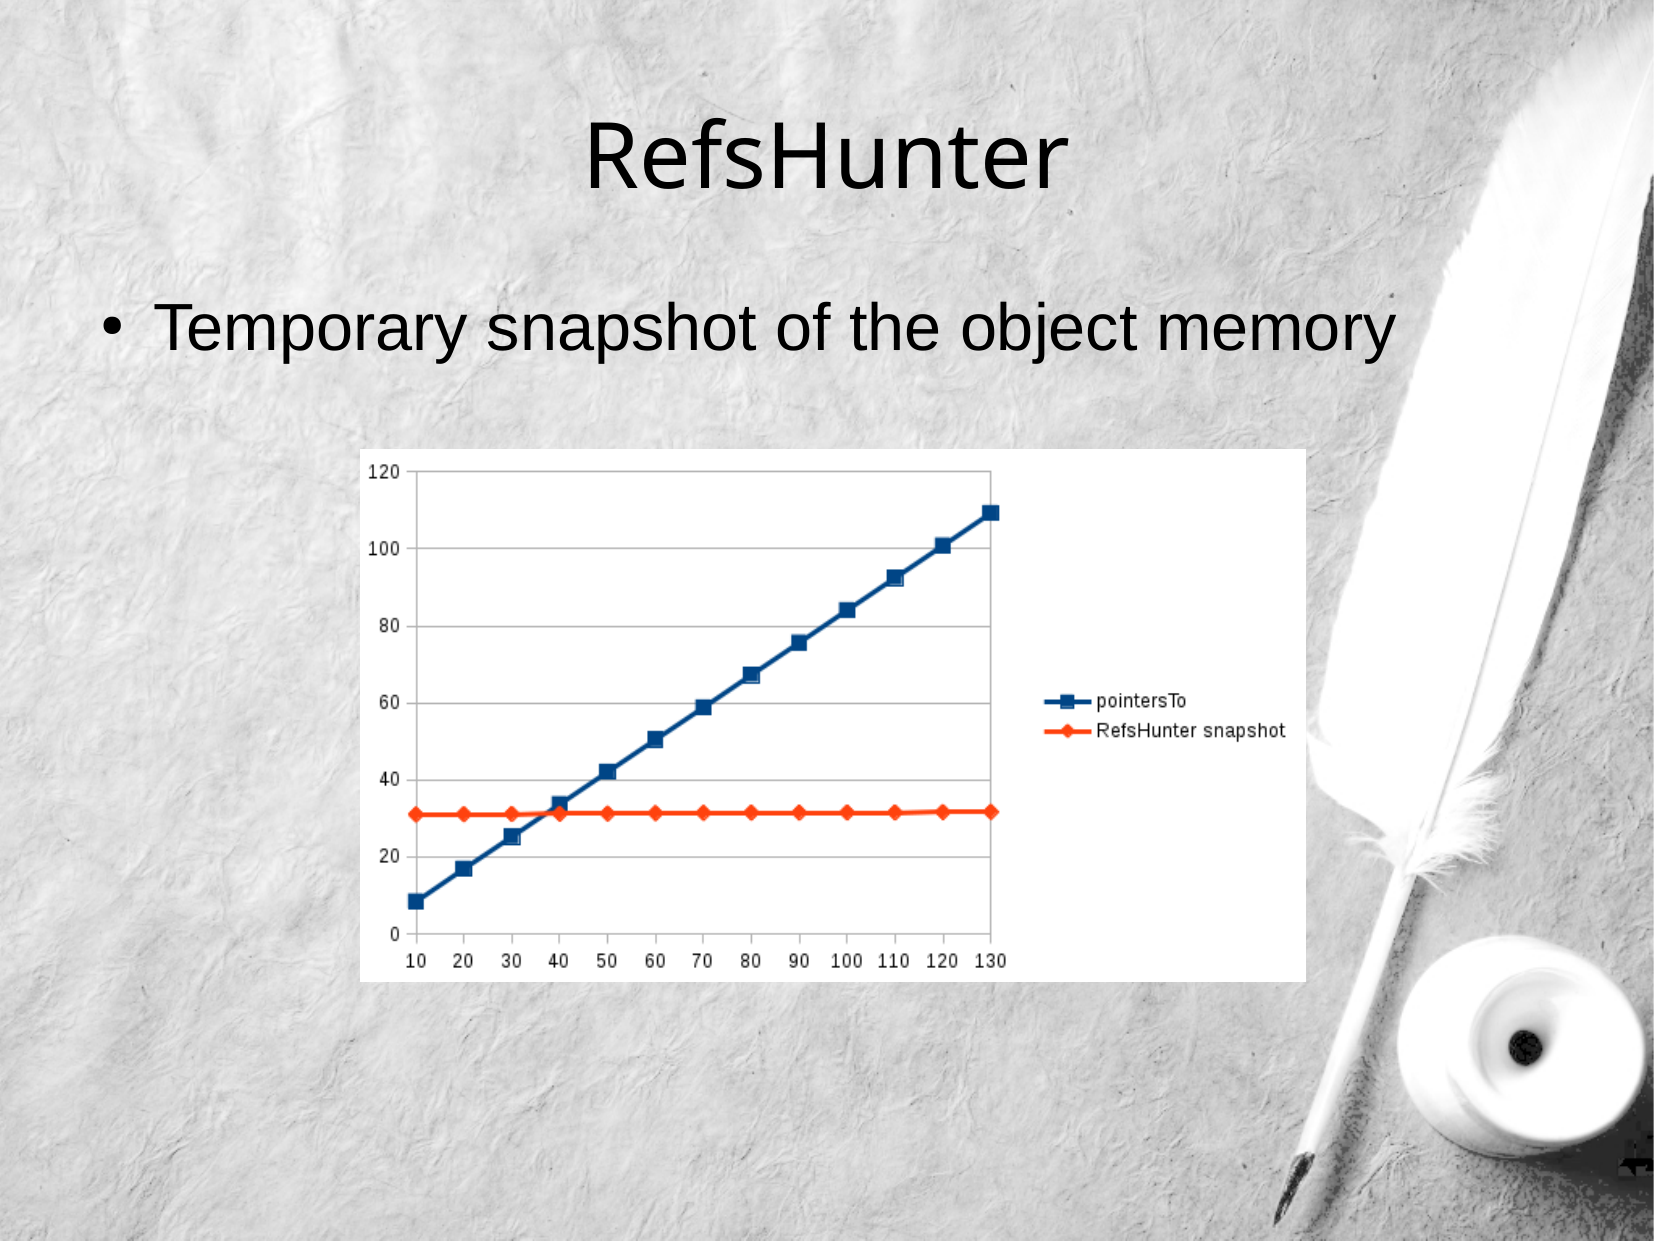

# RefsHunter
Temporary snapshot of the object memory